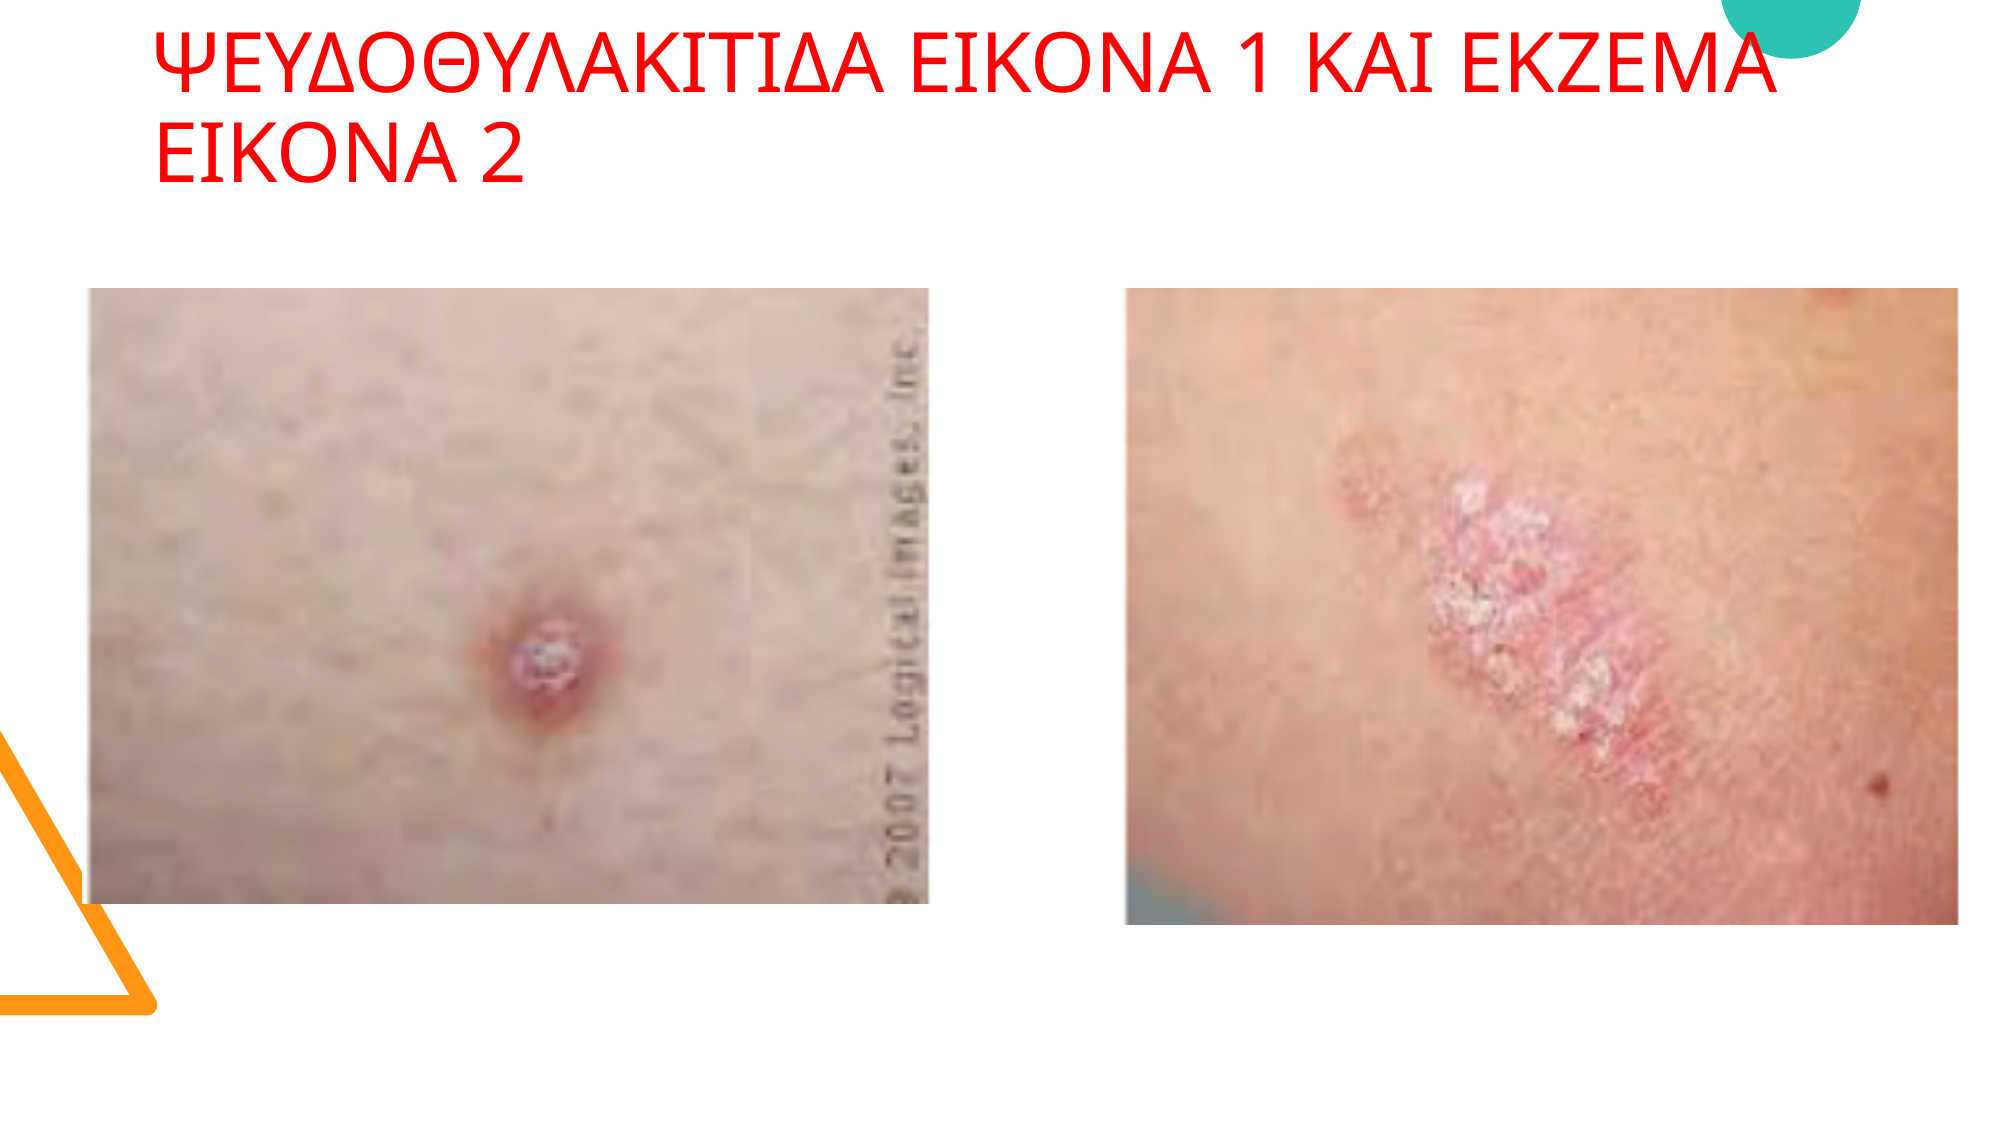

# ΨΕΥΔΟΘΥΛΑΚΙΤΙΔΑ ΕΙΚΟΝΑ 1 ΚΑΙ ΕΚΖΕΜΑ ΕΙΚΟΝΑ 2